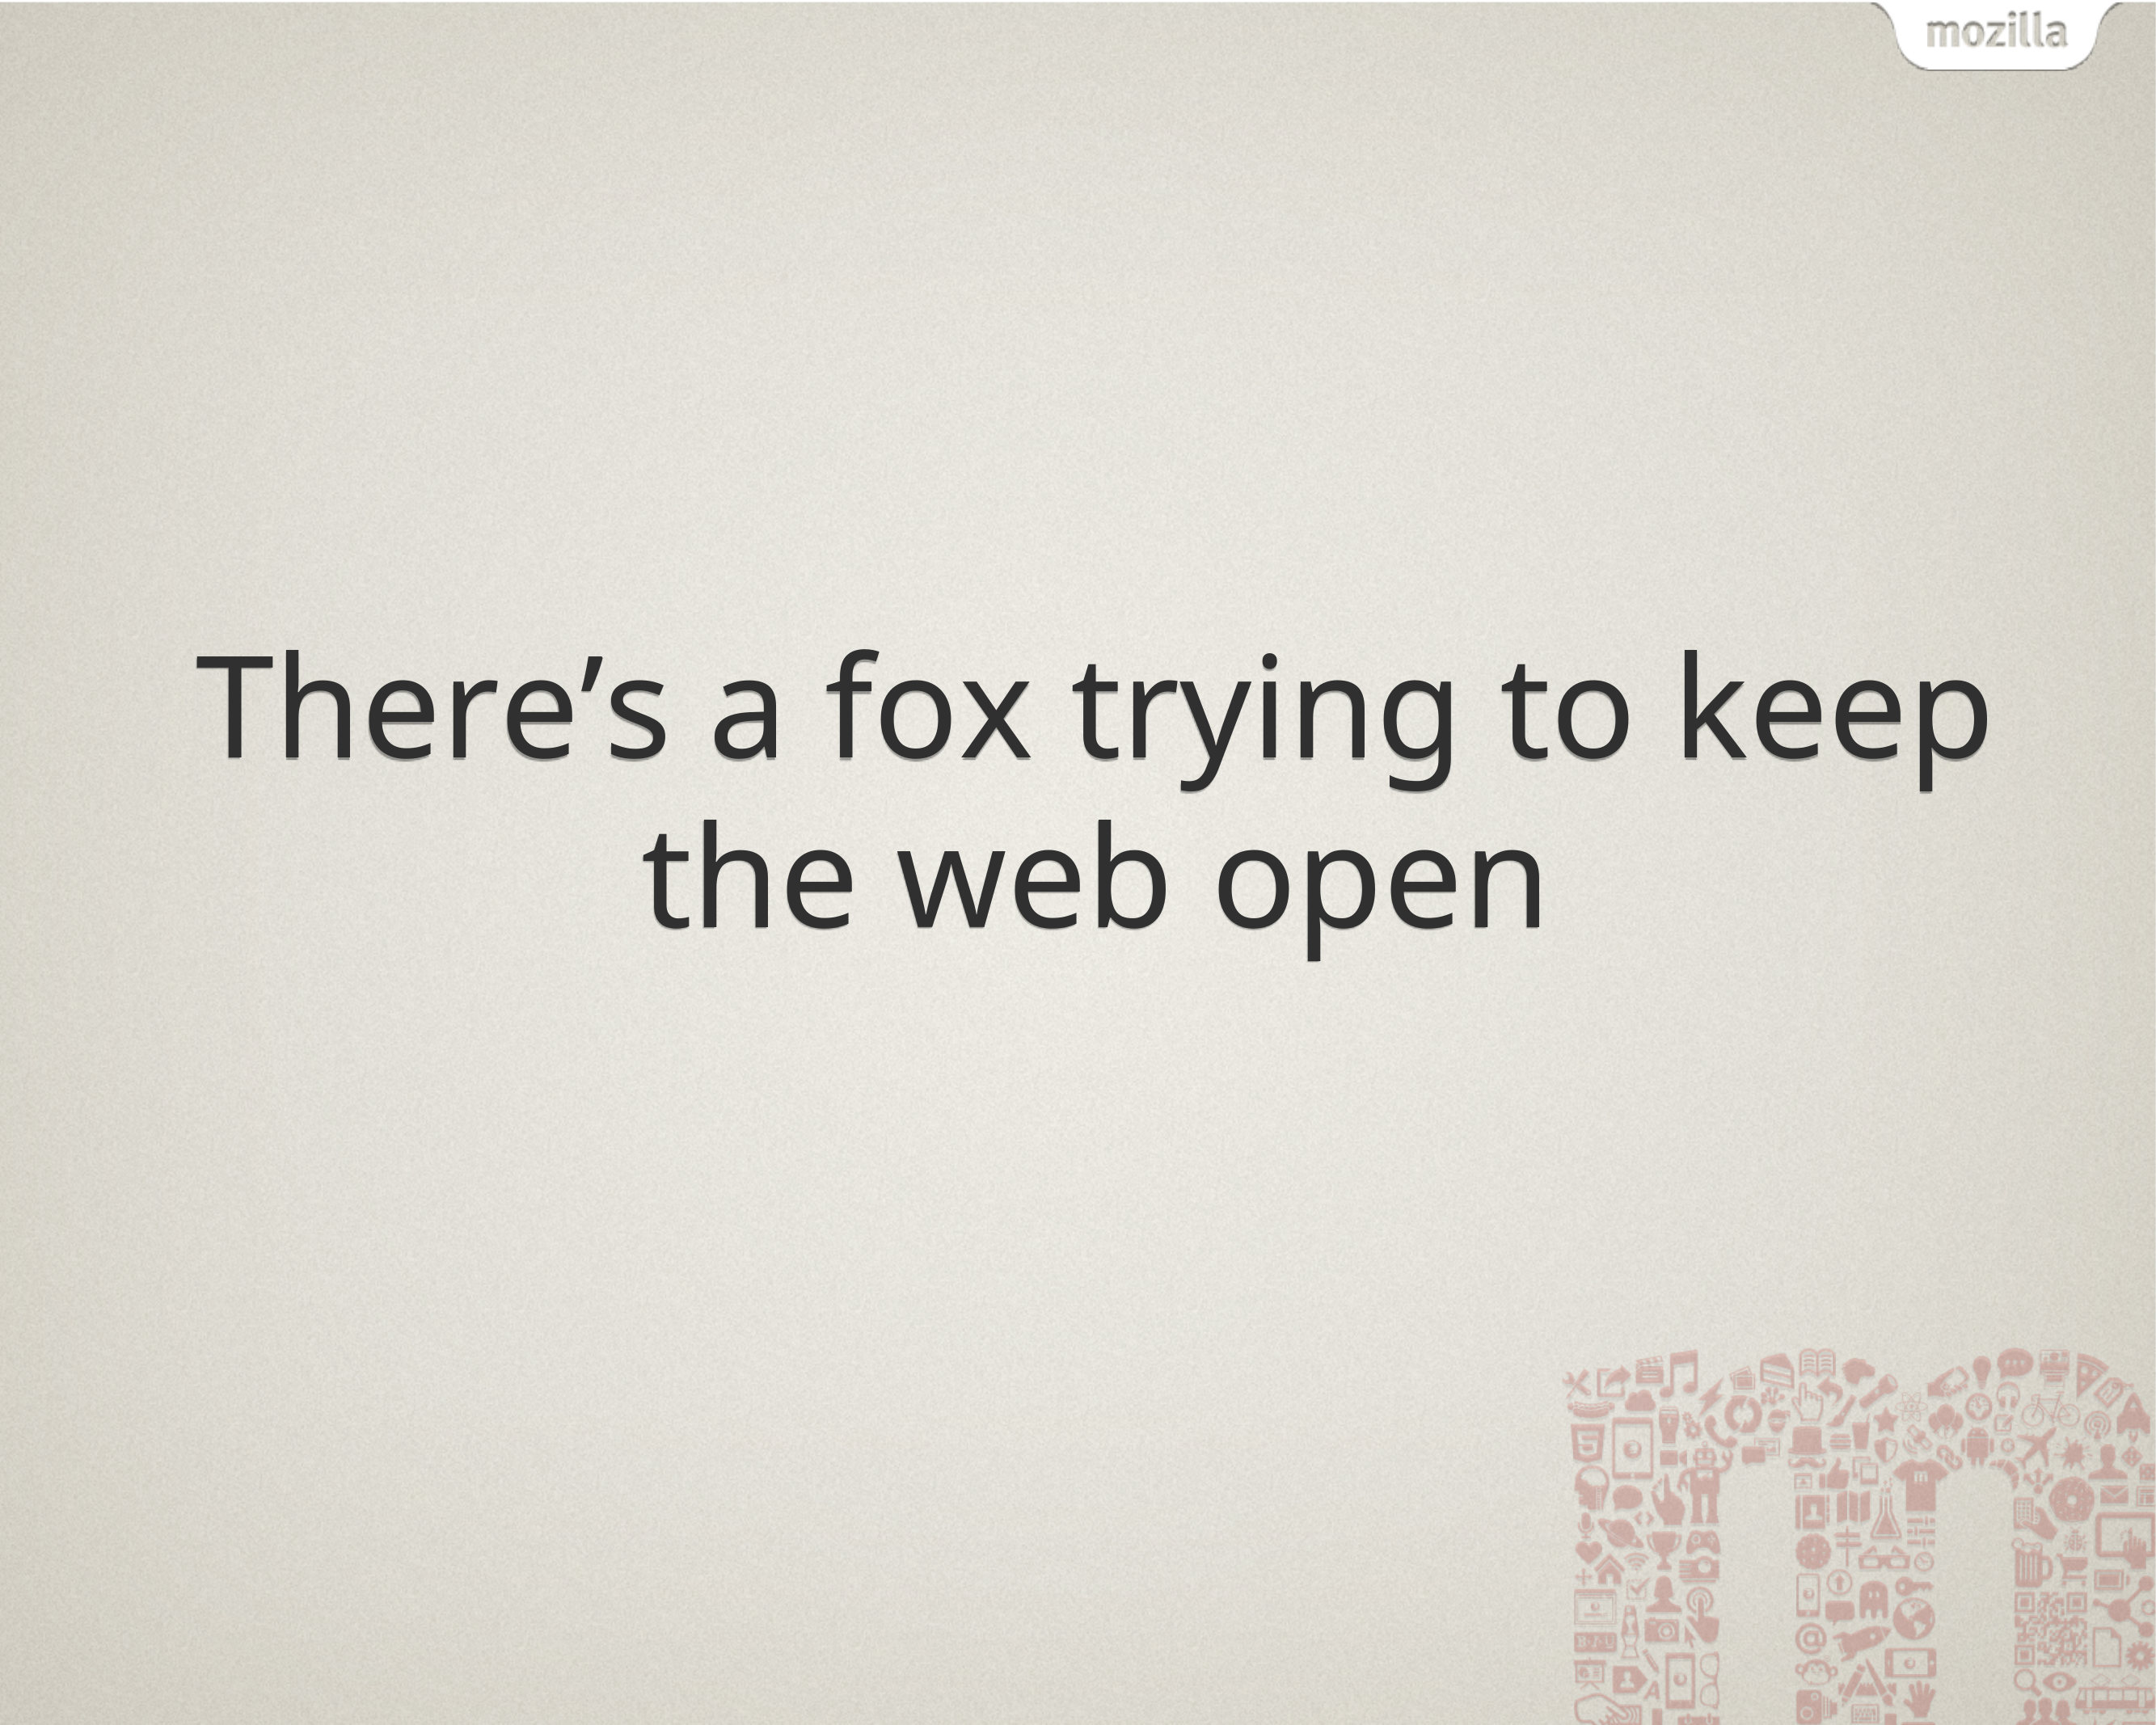

# There’s a fox trying to keep the web open